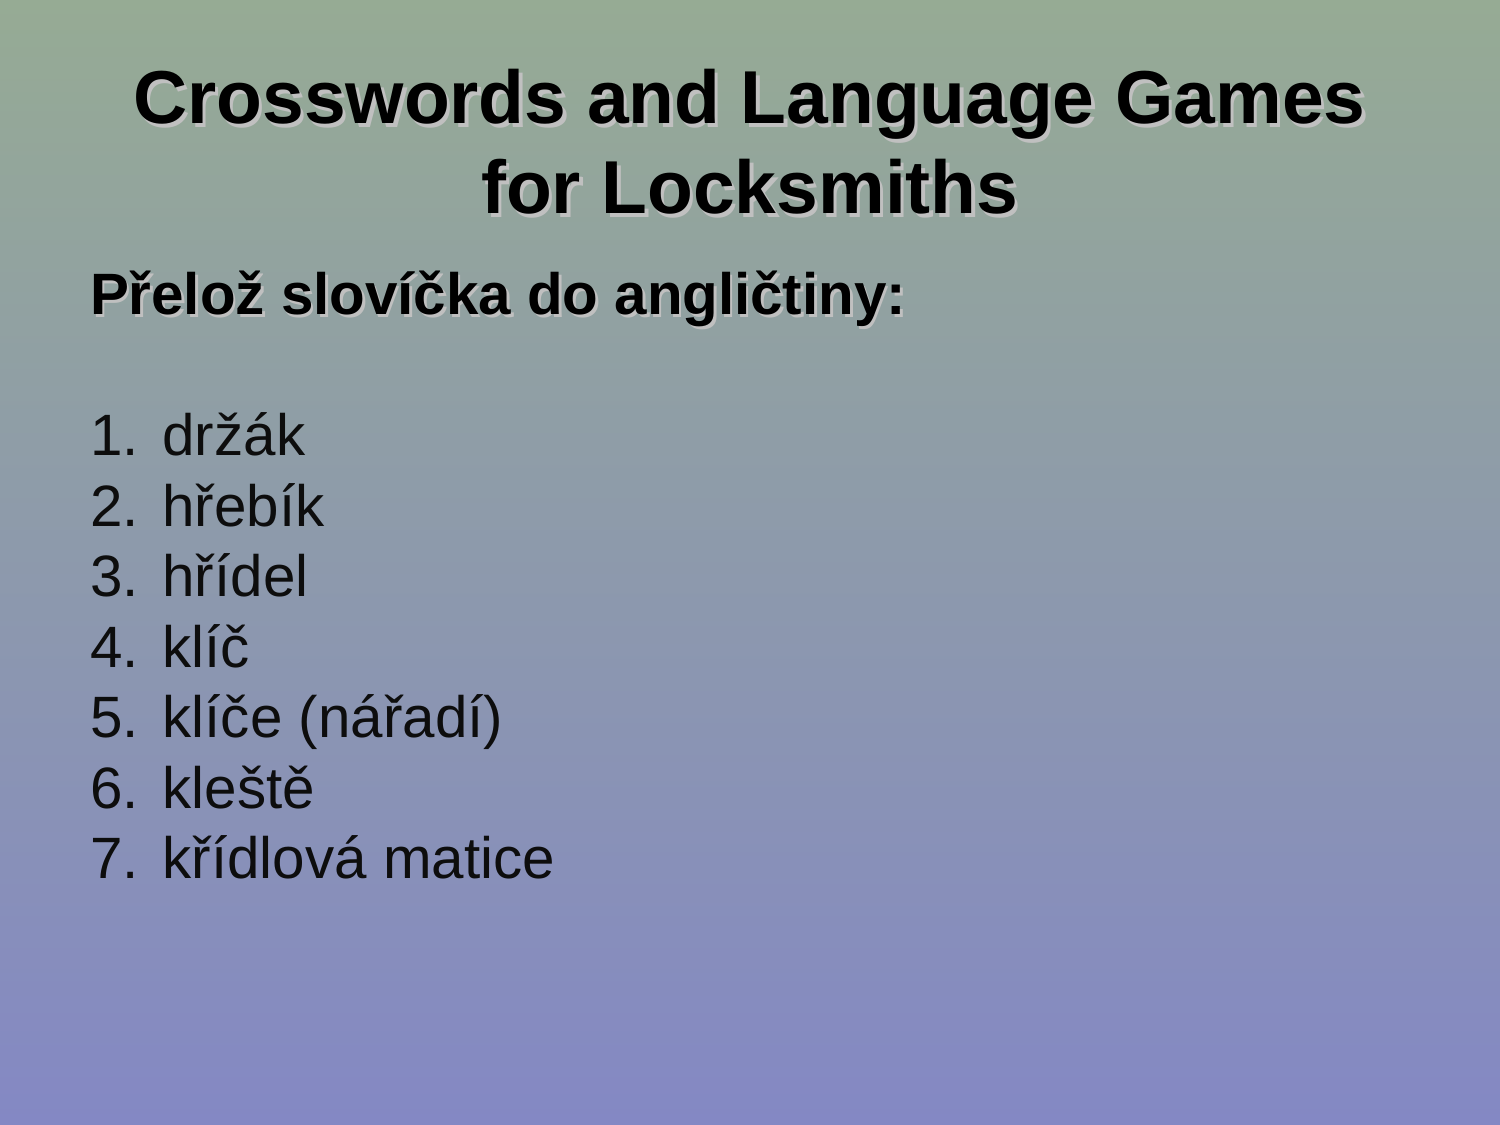

# Crosswords and Language Games for Locksmiths
Přelož slovíčka do angličtiny:
 držák
 hřebík
 hřídel
 klíč
 klíče (nářadí)
 kleště
 křídlová matice